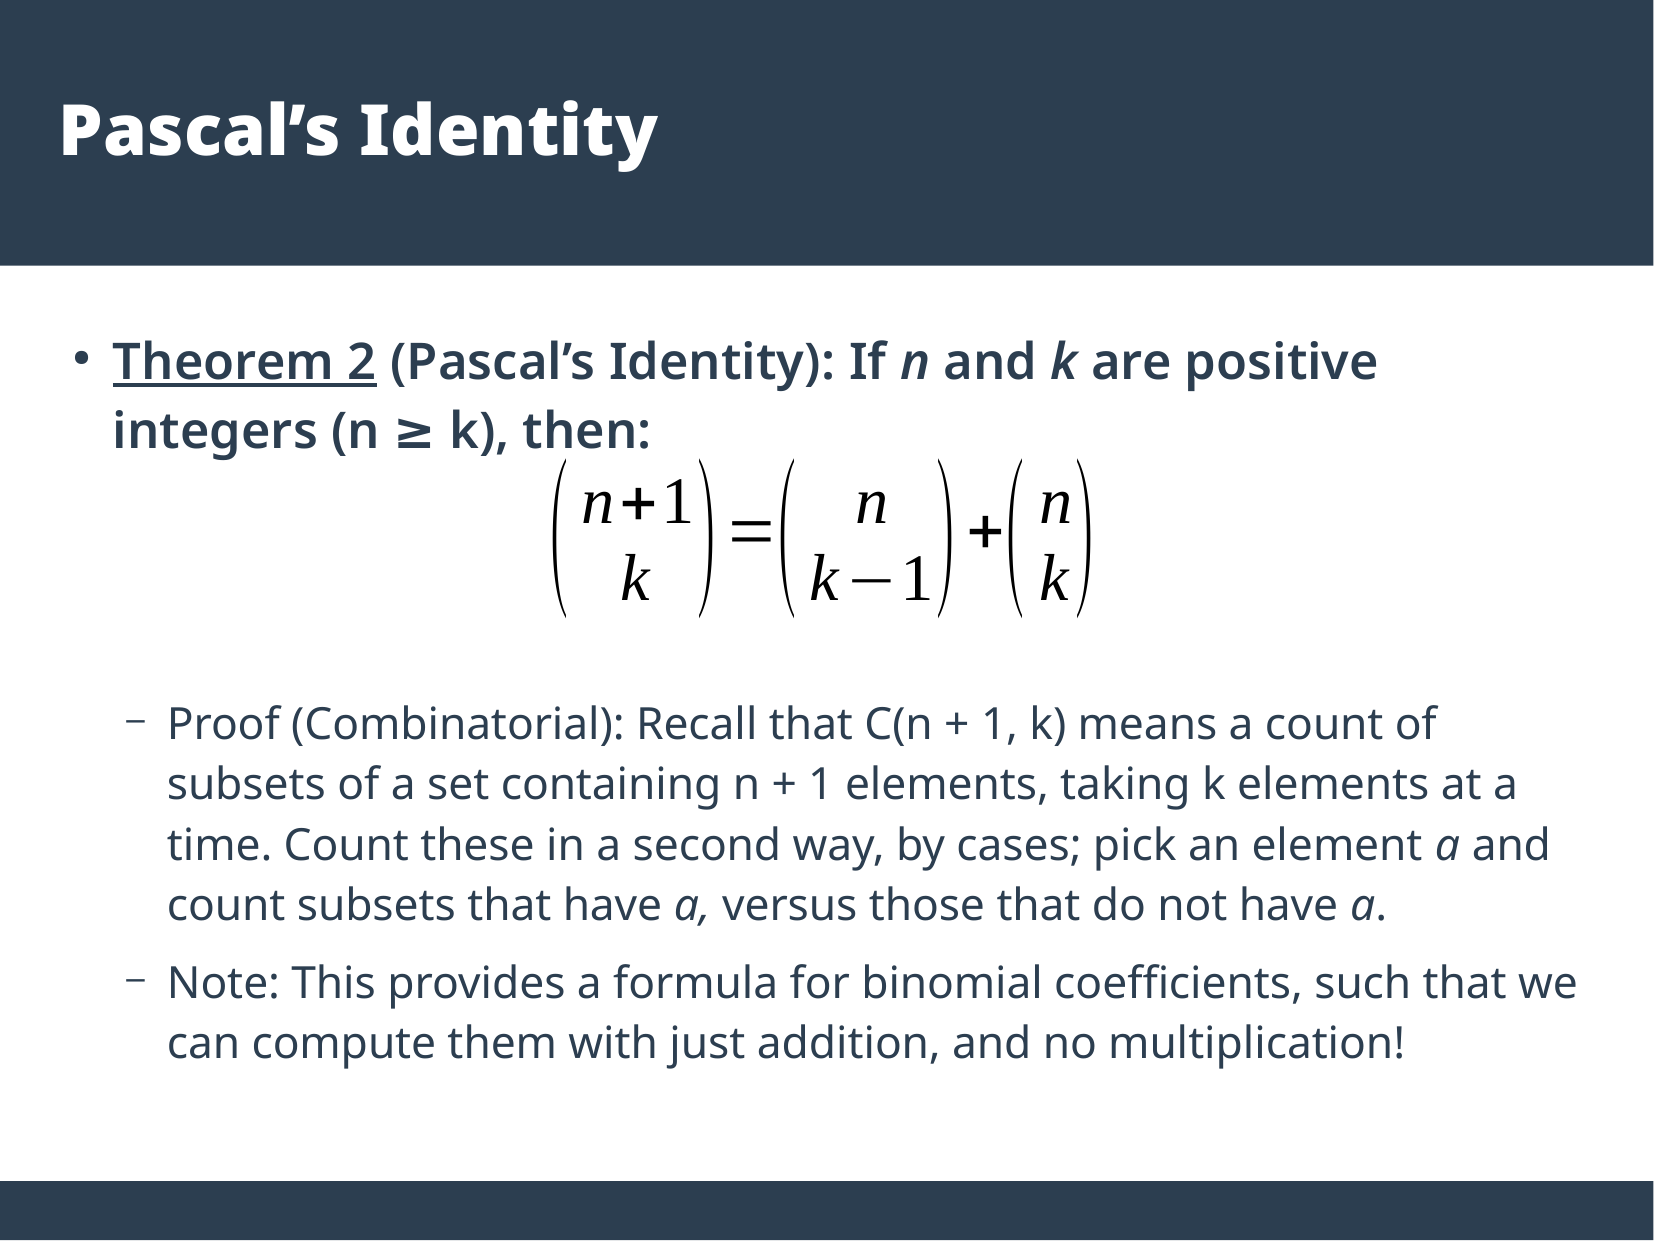

# Pascal’s Identity
Theorem 2 (Pascal’s Identity): If n and k are positive integers (n ≥ k), then:
Proof (Combinatorial): Recall that C(n + 1, k) means a count of subsets of a set containing n + 1 elements, taking k elements at a time. Count these in a second way, by cases; pick an element a and count subsets that have a, versus those that do not have a.
Note: This provides a formula for binomial coefficients, such that we can compute them with just addition, and no multiplication!